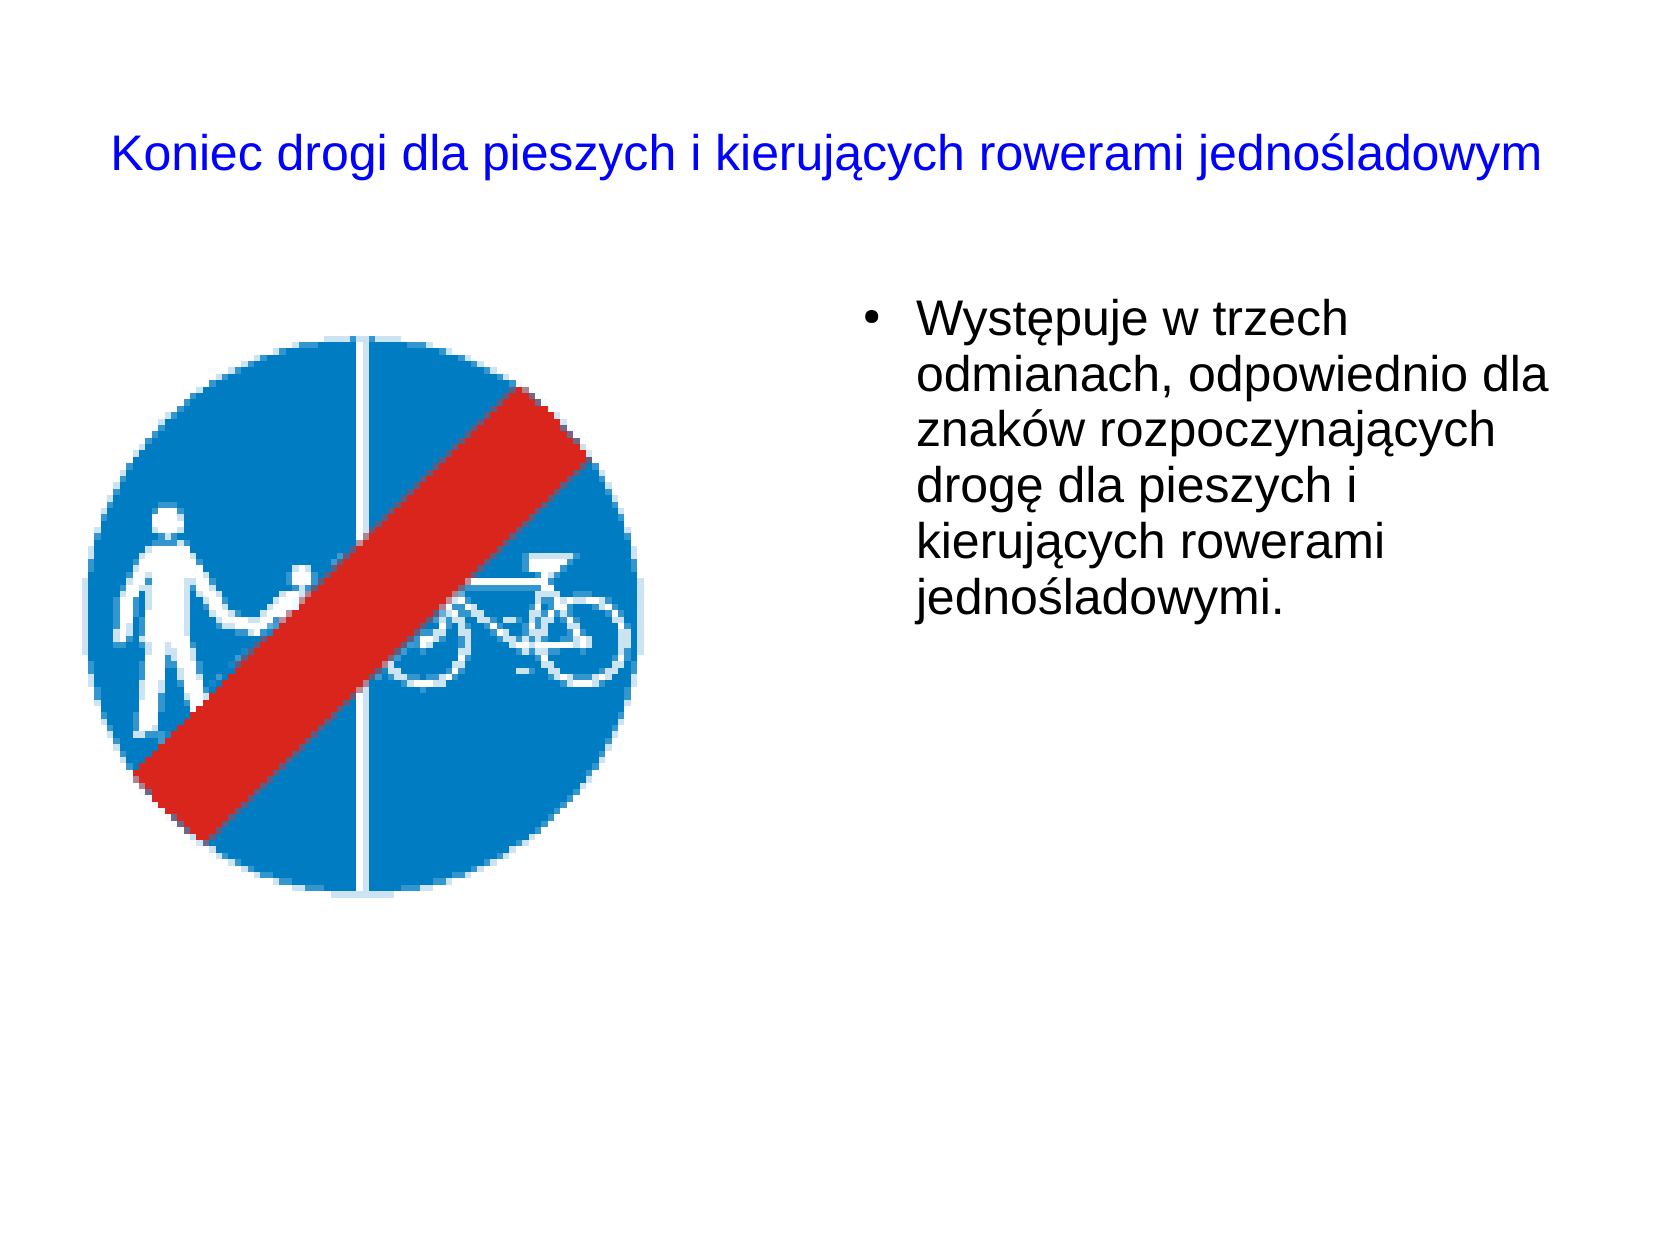

# Koniec drogi dla pieszych i kierujących rowerami jednośladowym
Występuje w trzech odmianach, odpowiednio dla znaków rozpoczynających drogę dla pieszych i kierujących rowerami jednośladowymi.